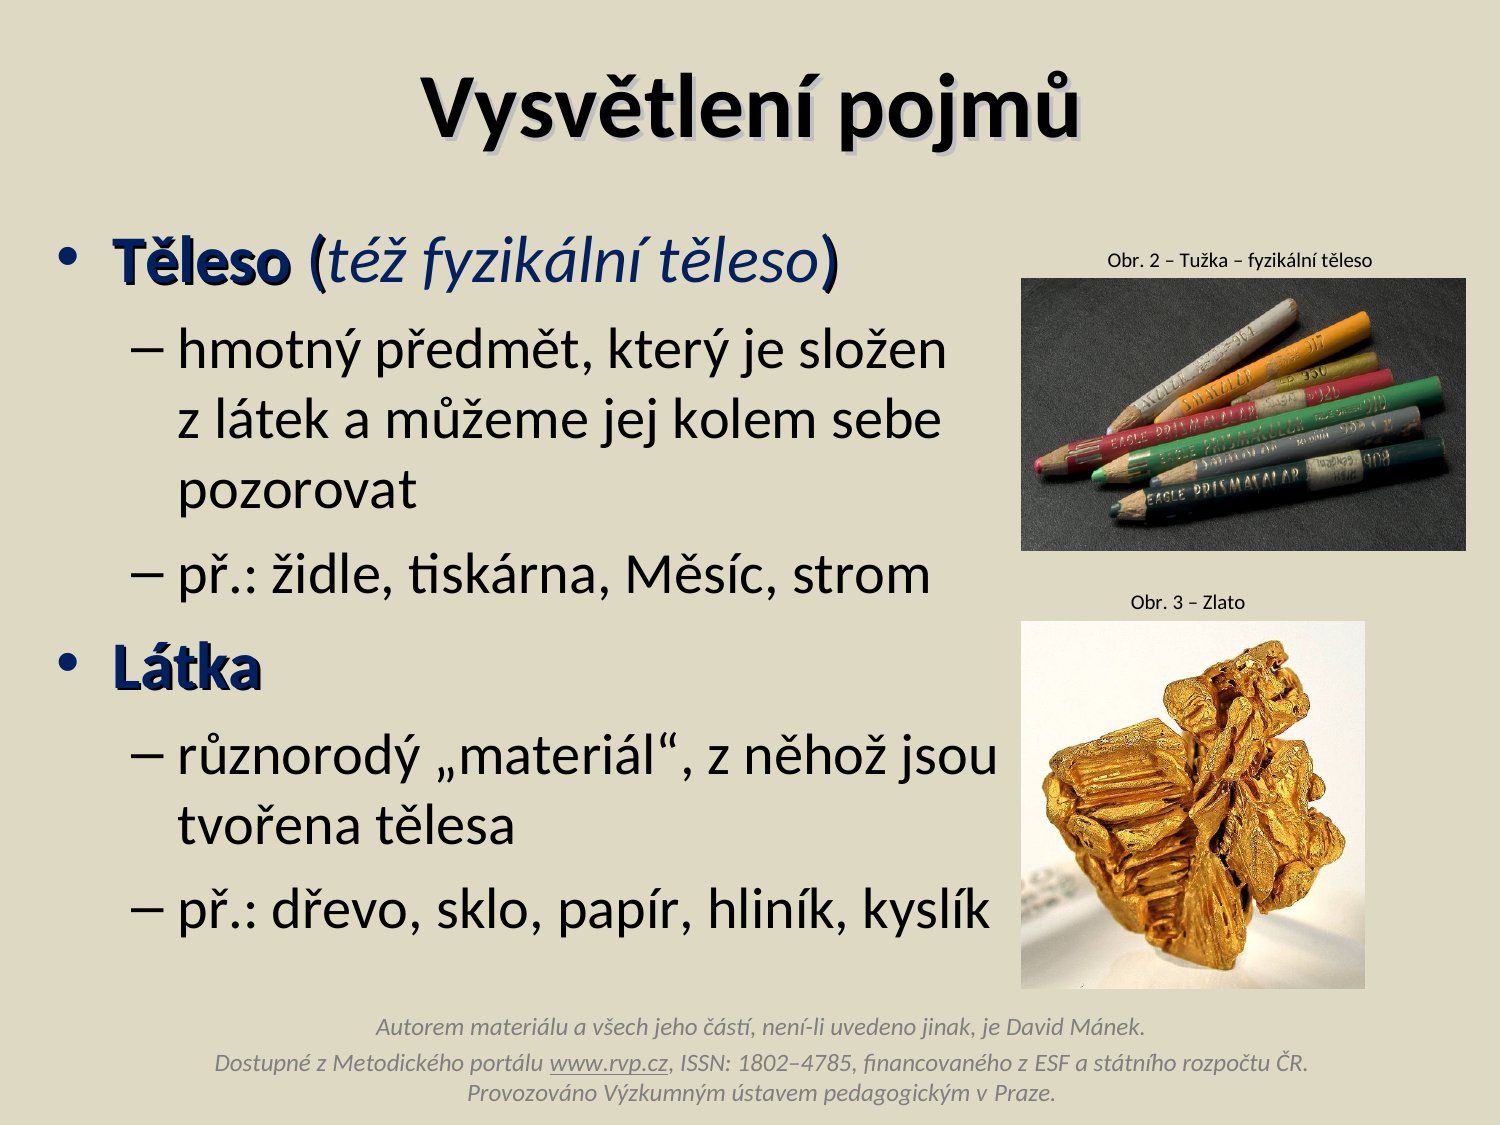

# Vysvětlení pojmů
Těleso (též fyzikální těleso)
hmotný předmět, který je složen
z látek a můžeme jej kolem sebe pozorovat
př.: židle, tiskárna, Měsíc, strom
Látka
různorodý „materiál“, z něhož jsou tvořena tělesa
př.: dřevo, sklo, papír, hliník, kyslík
Obr. 2 – Tužka – fyzikální těleso
Obr. 3 – Zlato
Autorem materiálu a všech jeho částí, není-li uvedeno jinak, je David Mánek.
Dostupné z Metodického portálu www.rvp.cz, ISSN: 1802–4785, financovaného z ESF a státního rozpočtu ČR. Provozováno Výzkumným ústavem pedagogickým v Praze.